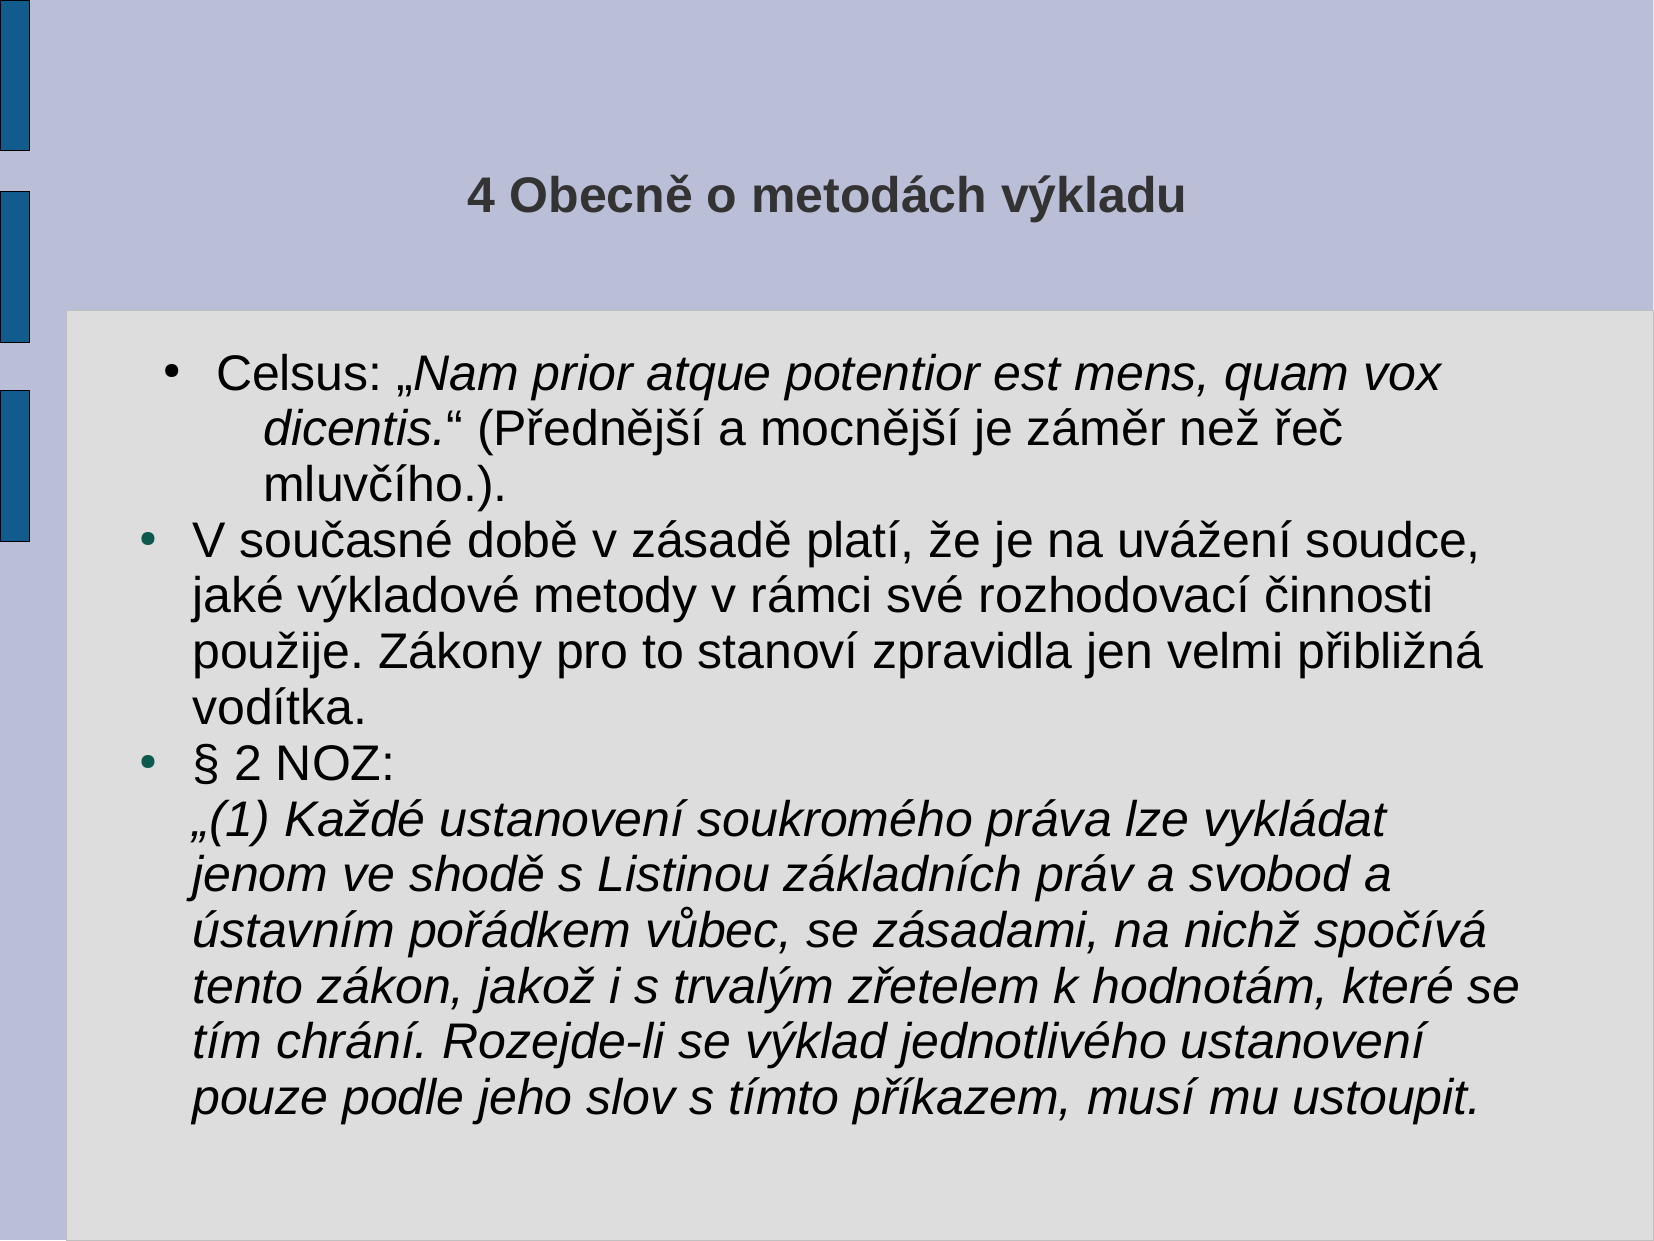

# 4 Obecně o metodách výkladu
Celsus: „Nam prior atque potentior est mens, quam vox dicentis.“ (Přednější a mocnější je záměr než řeč mluvčího.).
V současné době v zásadě platí, že je na uvážení soudce, jaké výkladové metody v rámci své rozhodovací činnosti použije. Zákony pro to stanoví zpravidla jen velmi přibližná vodítka.
§ 2 NOZ:
„(1) Každé ustanovení soukromého práva lze vykládat jenom ve shodě s Listinou základních práv a svobod a ústavním pořádkem vůbec, se zásadami, na nichž spočívá tento zákon, jakož i s trvalým zřetelem k hodnotám, které se tím chrání. Rozejde-li se výklad jednotlivého ustanovení pouze podle jeho slov s tímto příkazem, musí mu ustoupit.